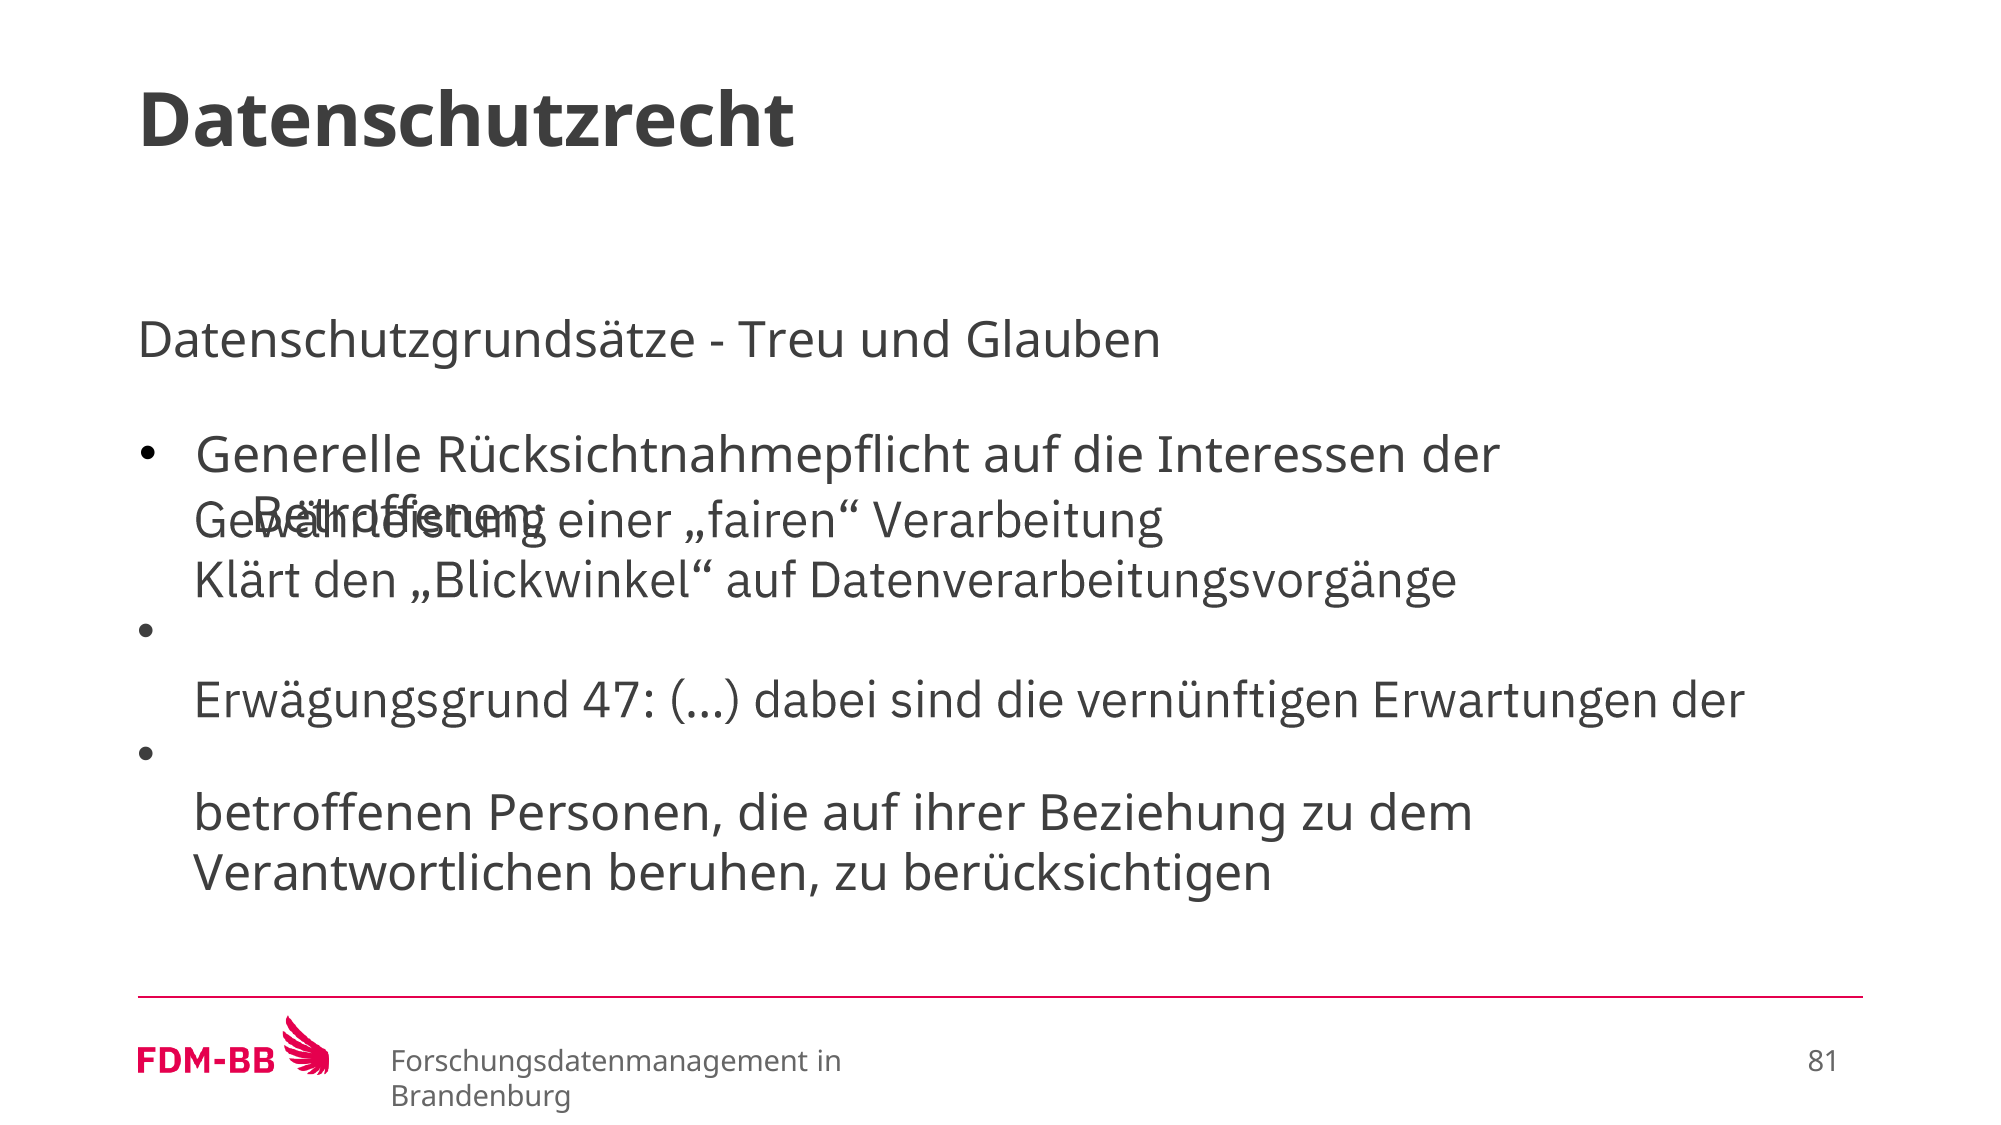

# Datenschutzrecht
Datenschutzgrundsätze - Treu und Glauben
Generelle Rücksichtnahmepflicht auf die Interessen der Betroffenen;
•
•
betroffenen Personen, die auf ihrer Beziehung zu dem Verantwortlichen beruhen, zu berücksichtigen
Forschungsdatenmanagement in Brandenburg
81